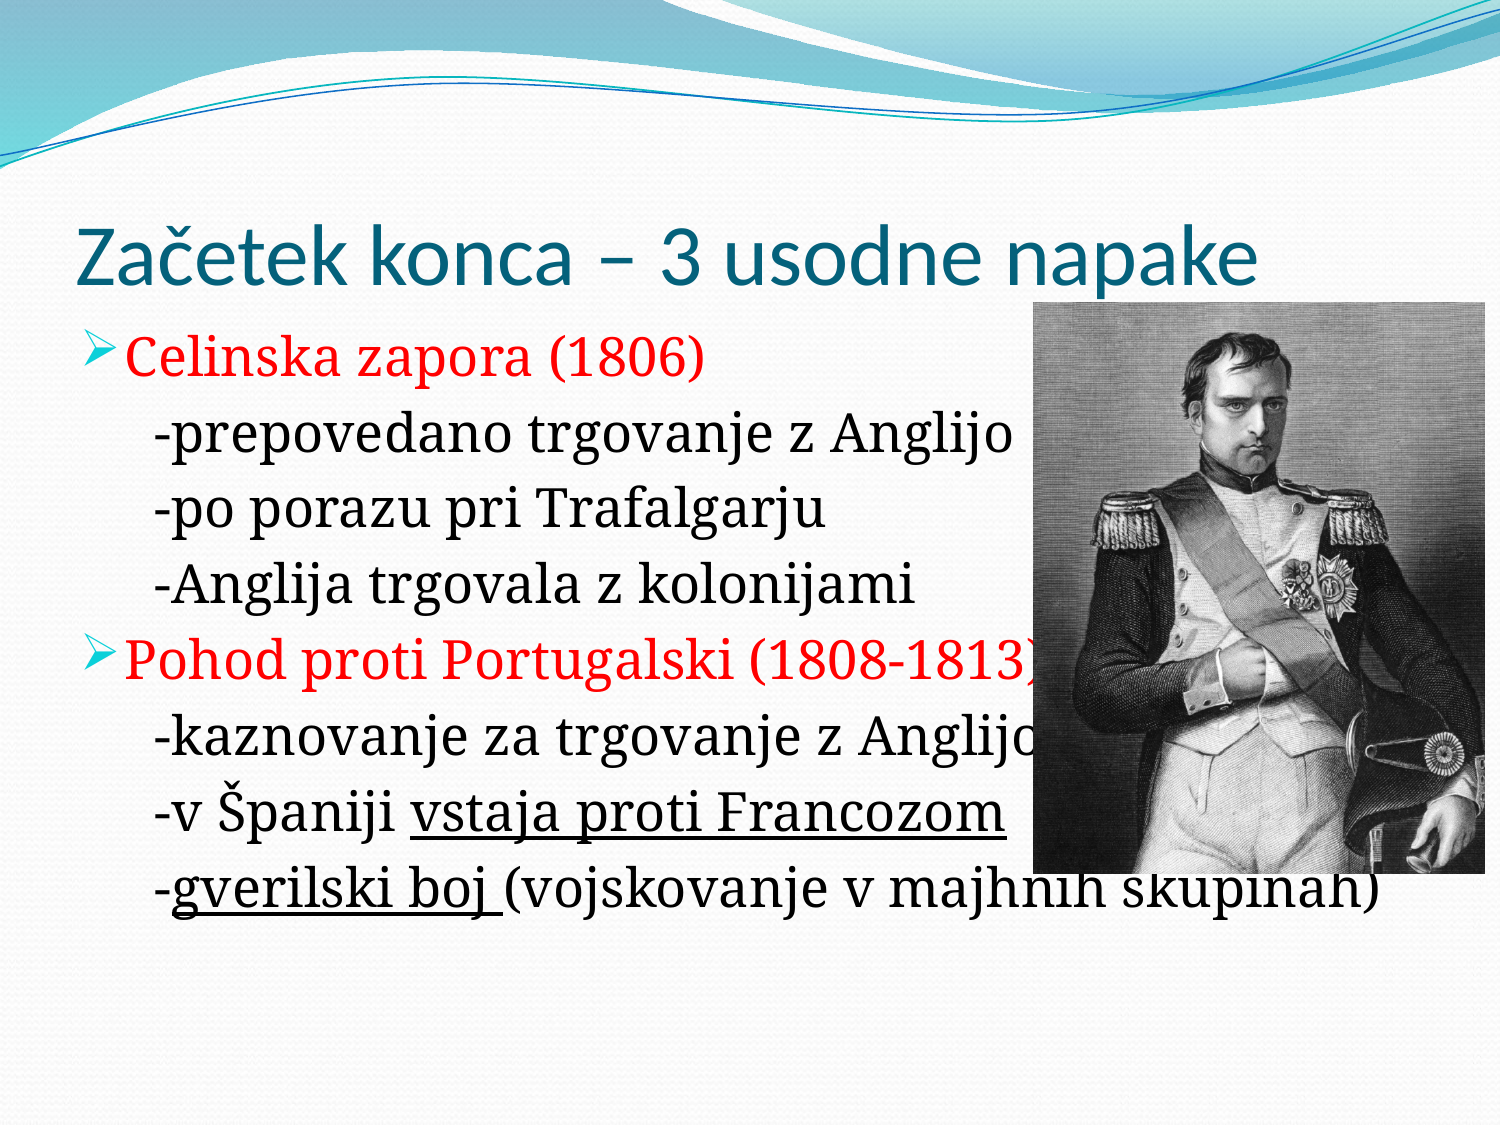

# Začetek konca – 3 usodne napake
Celinska zapora (1806)
	-prepovedano trgovanje z Anglijo
	-po porazu pri Trafalgarju
	-Anglija trgovala z kolonijami
Pohod proti Portugalski (1808-1813)
	-kaznovanje za trgovanje z Anglijo
	-v Španiji vstaja proti Francozom
	-gverilski boj (vojskovanje v majhnih skupinah)